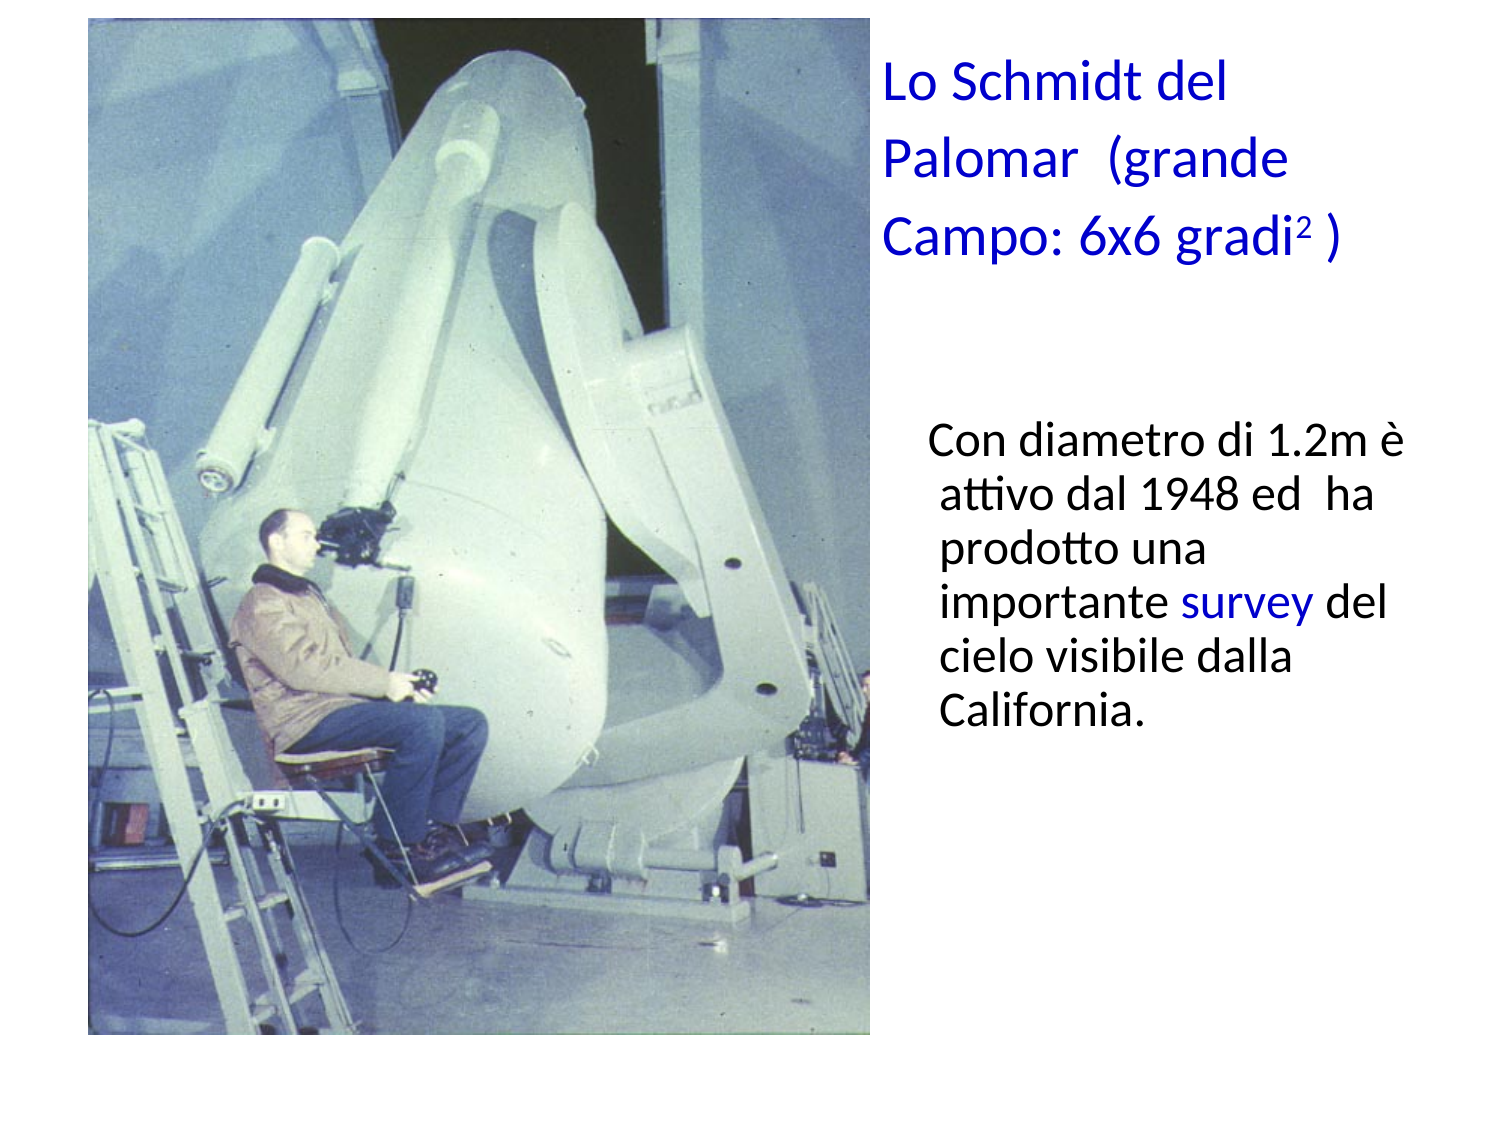

# Lo Schmidt del
Palomar (grande
Campo: 6x6 gradi2 )
 Con diametro di 1.2m è attivo dal 1948 ed ha prodotto una importante survey del cielo visibile dalla California.